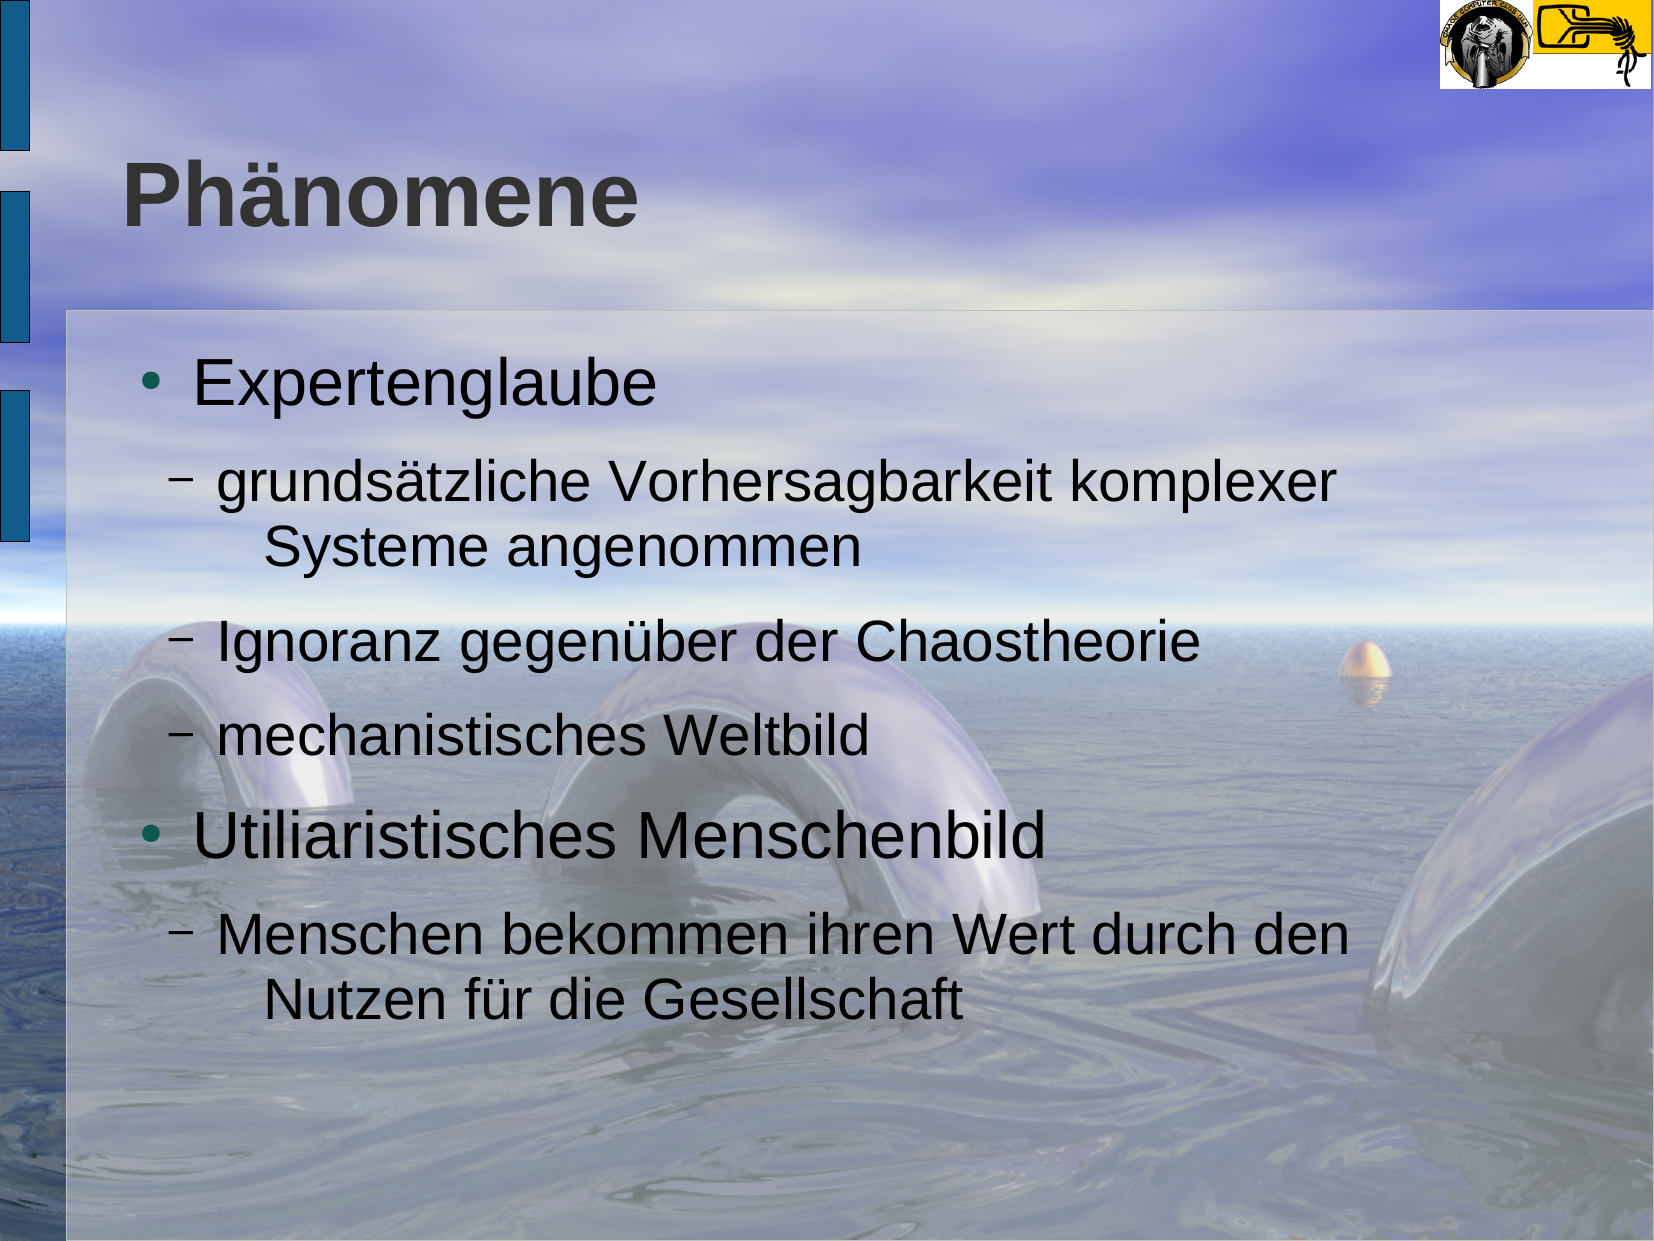

# Phänomene
Expertenglaube
grundsätzliche Vorhersagbarkeit komplexer Systeme angenommen
Ignoranz gegenüber der Chaostheorie
mechanistisches Weltbild
Utiliaristisches Menschenbild
Menschen bekommen ihren Wert durch den Nutzen für die Gesellschaft